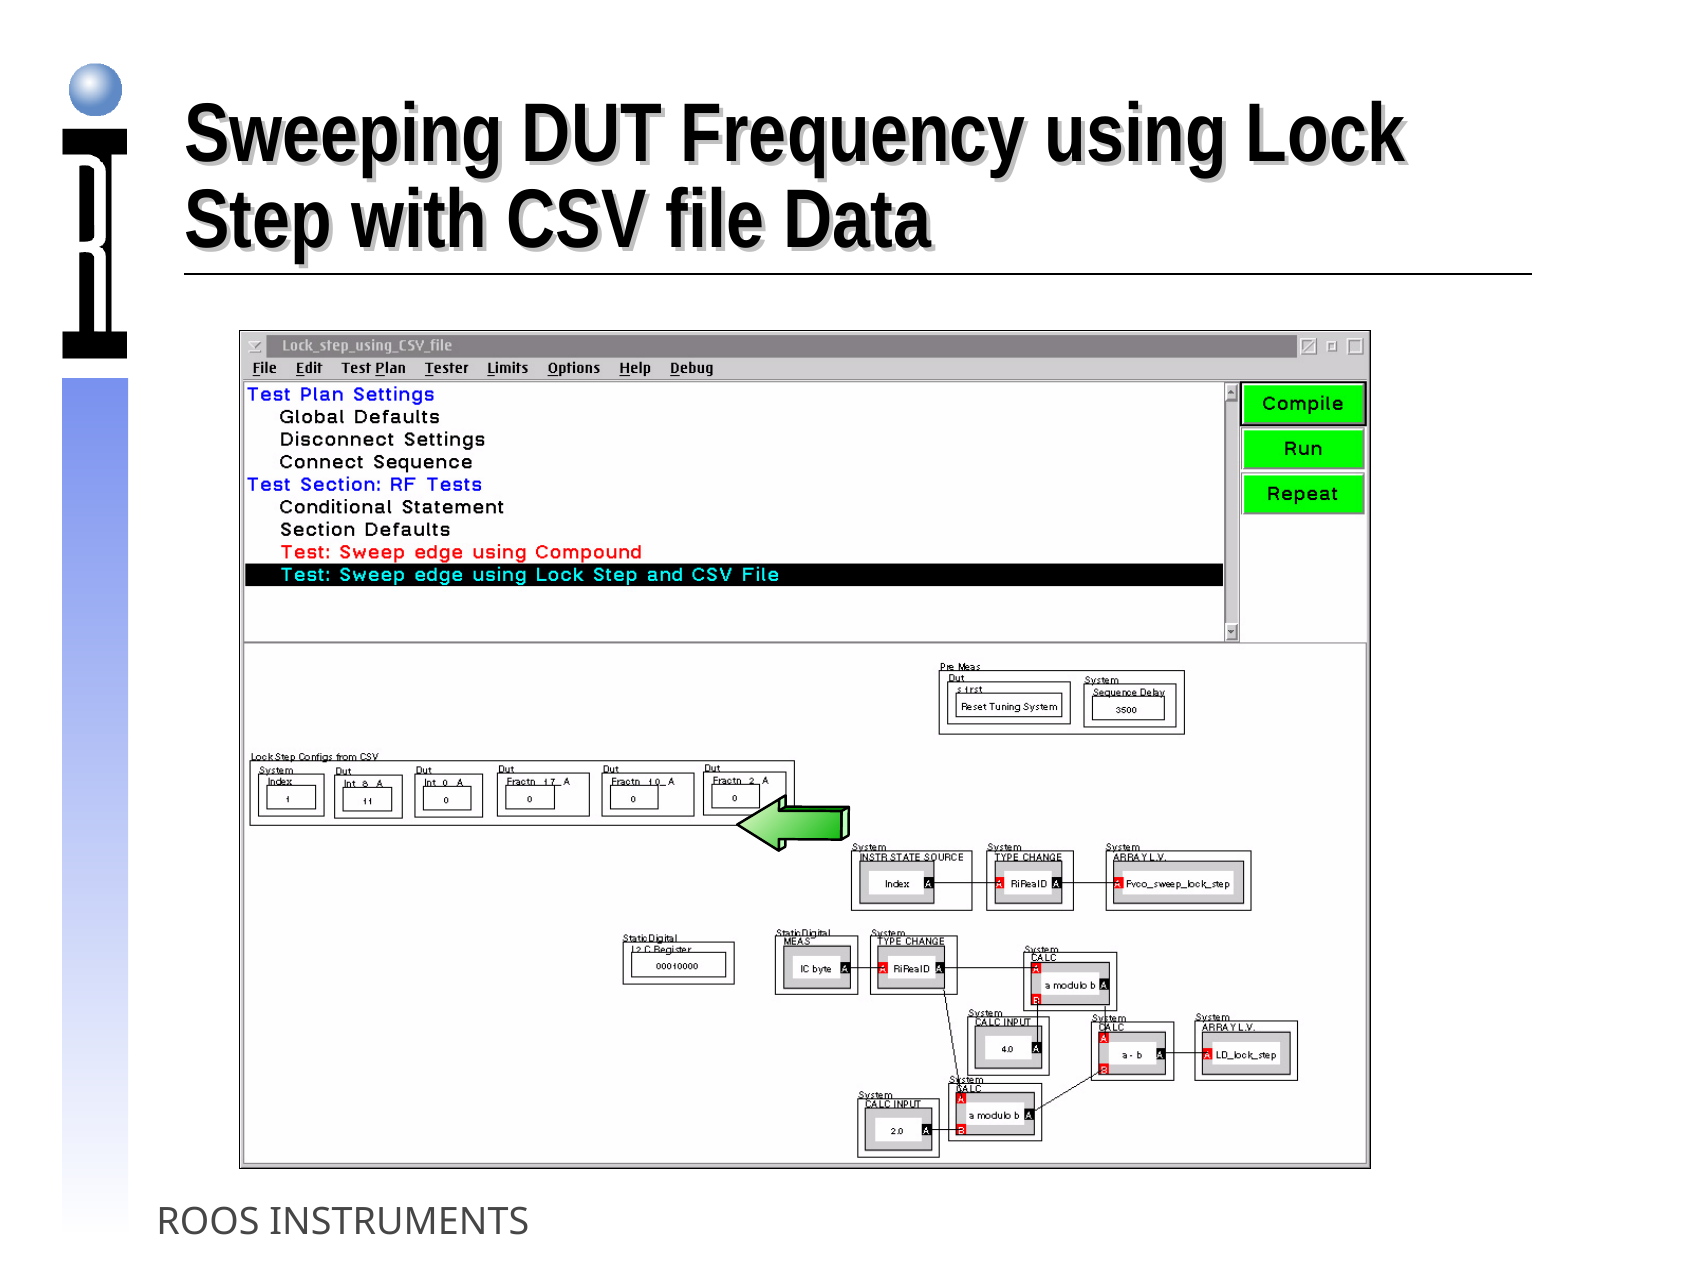

Sweeping DUT Frequency using Lock Step with CSV file Data